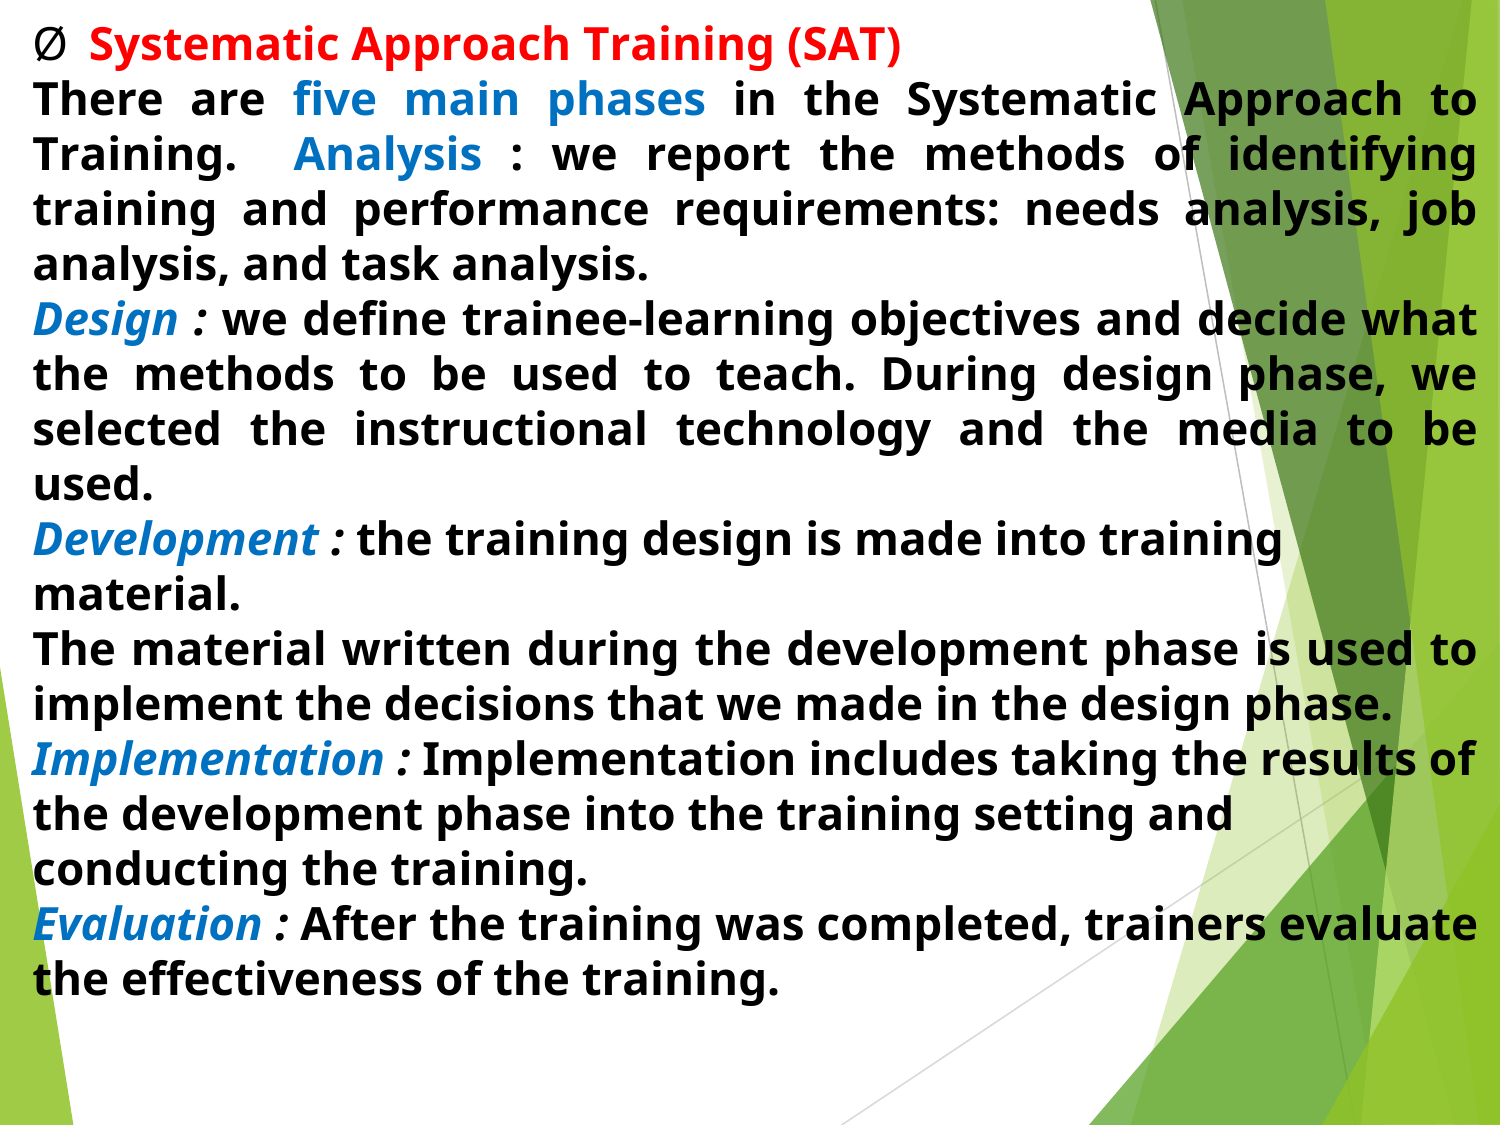

Systematic Approach Training (SAT)
There are five main phases in the Systematic Approach to Training. Analysis : we report the methods of identifying training and performance requirements: needs analysis, job analysis, and task analysis.
Design : we define trainee-learning objectives and decide what the methods to be used to teach. During design phase, we selected the instructional technology and the media to be used.
Development : the training design is made into training material.
The material written during the development phase is used to implement the decisions that we made in the design phase.
Implementation : Implementation includes taking the results of the development phase into the training setting and conducting the training.
Evaluation : After the training was completed, trainers evaluate the effectiveness of the training.